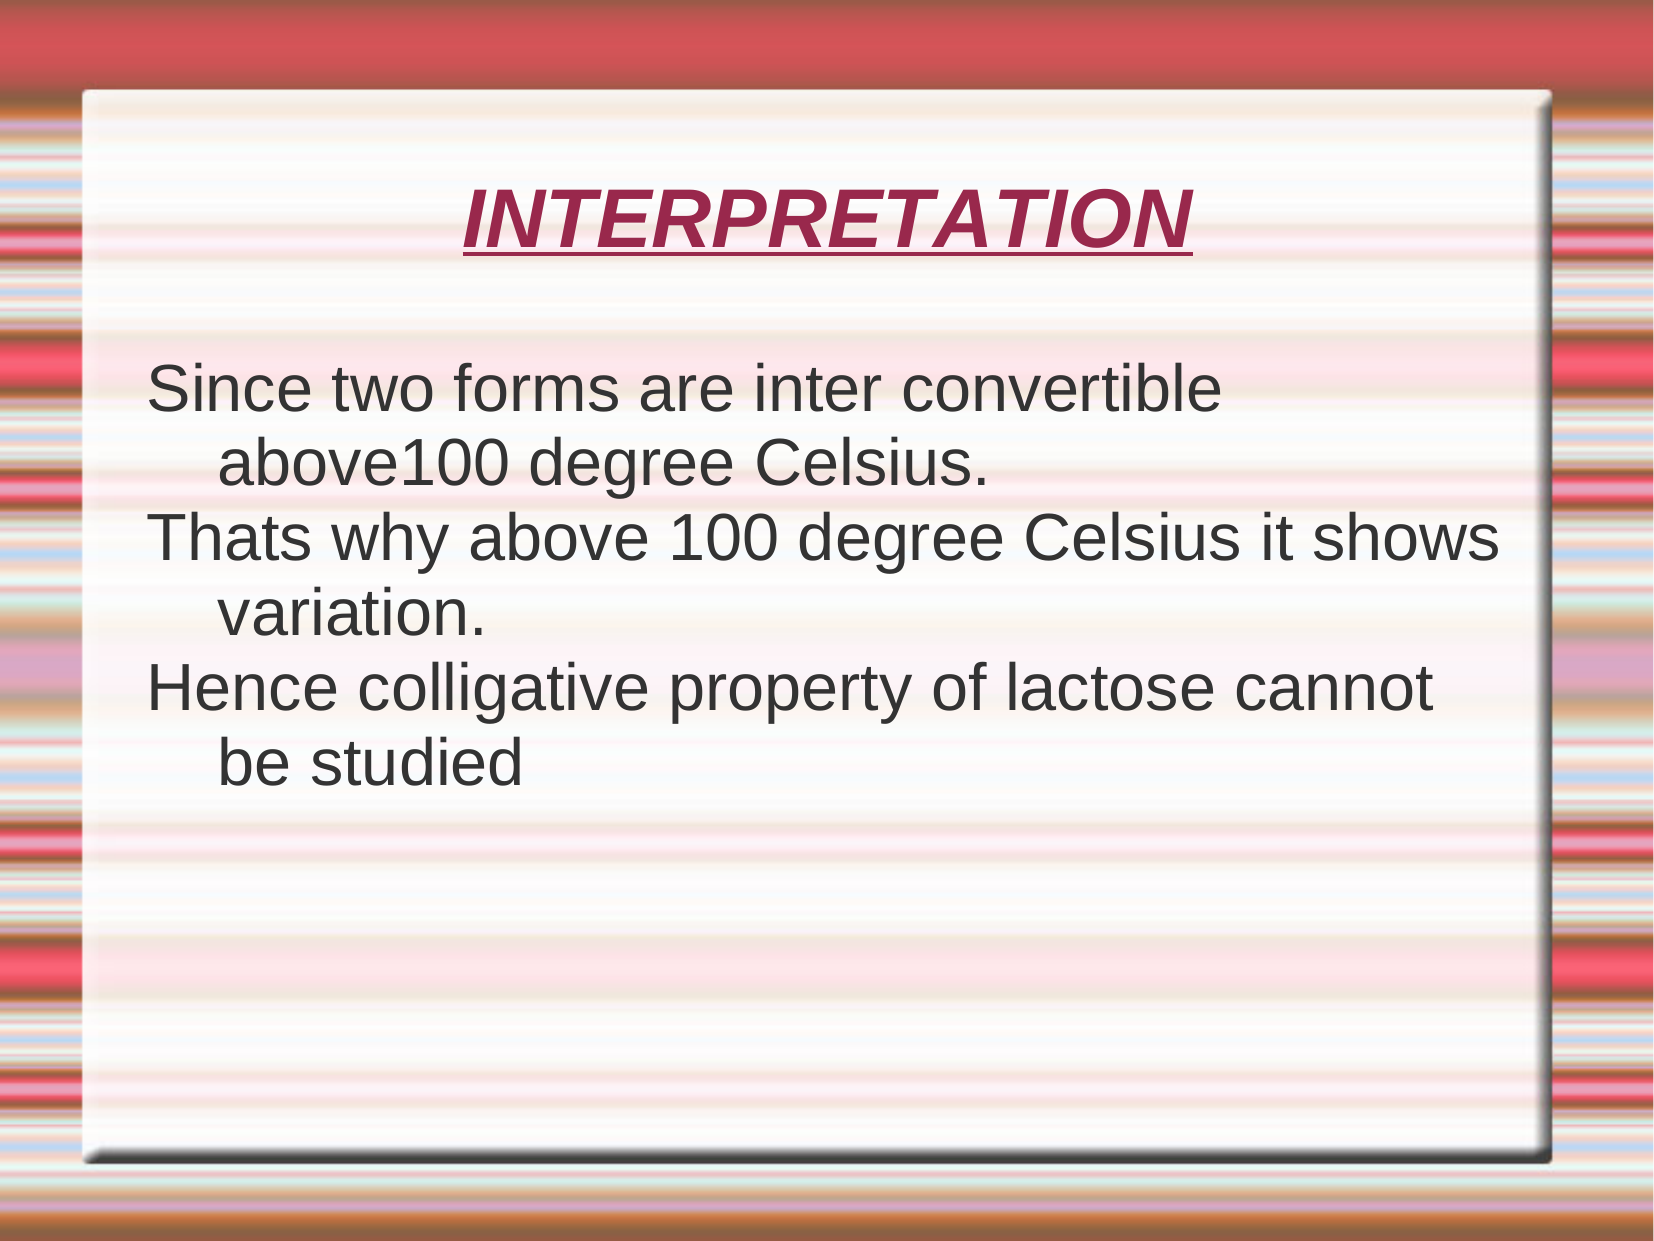

# INTERPRETATION
Since two forms are inter convertible above100 degree Celsius.
Thats why above 100 degree Celsius it shows variation.
Hence colligative property of lactose cannot be studied